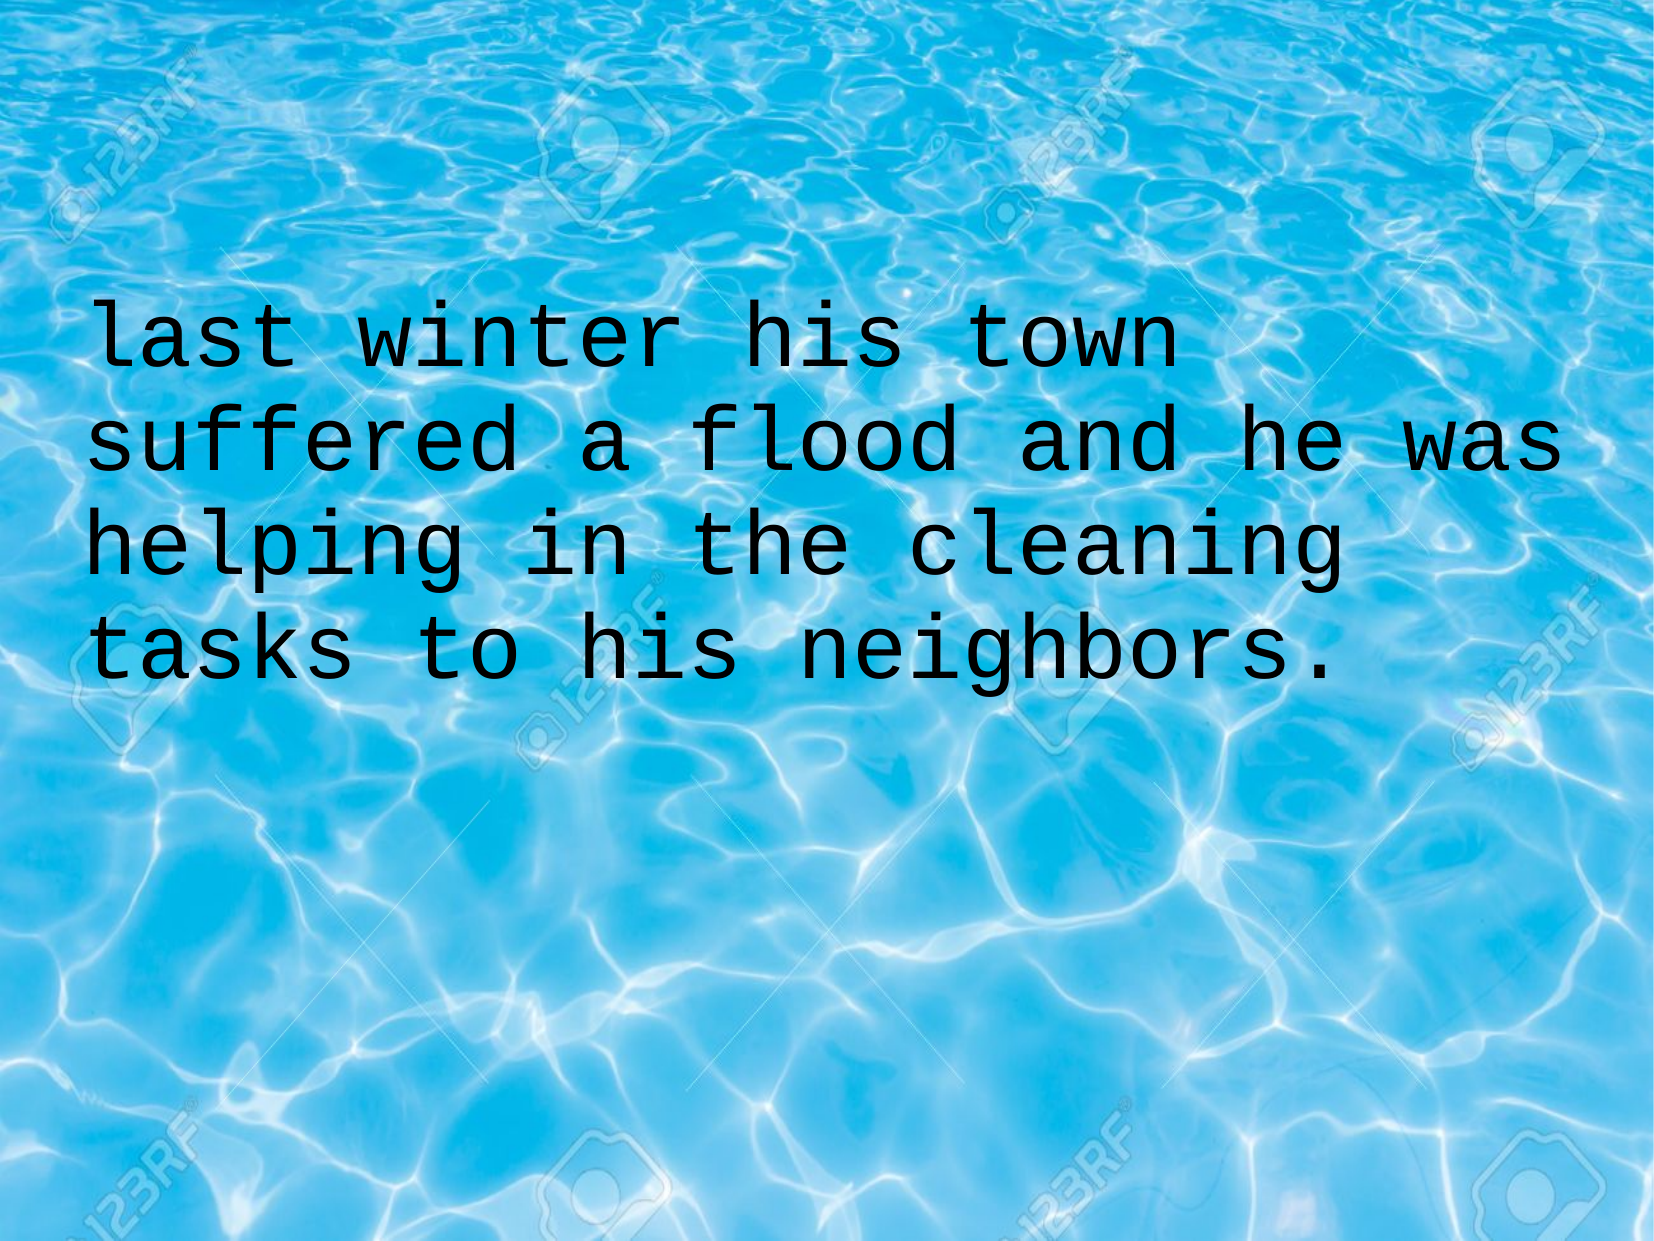

#
last winter his town suffered a flood and he was helping in the cleaning tasks to his neighbors.